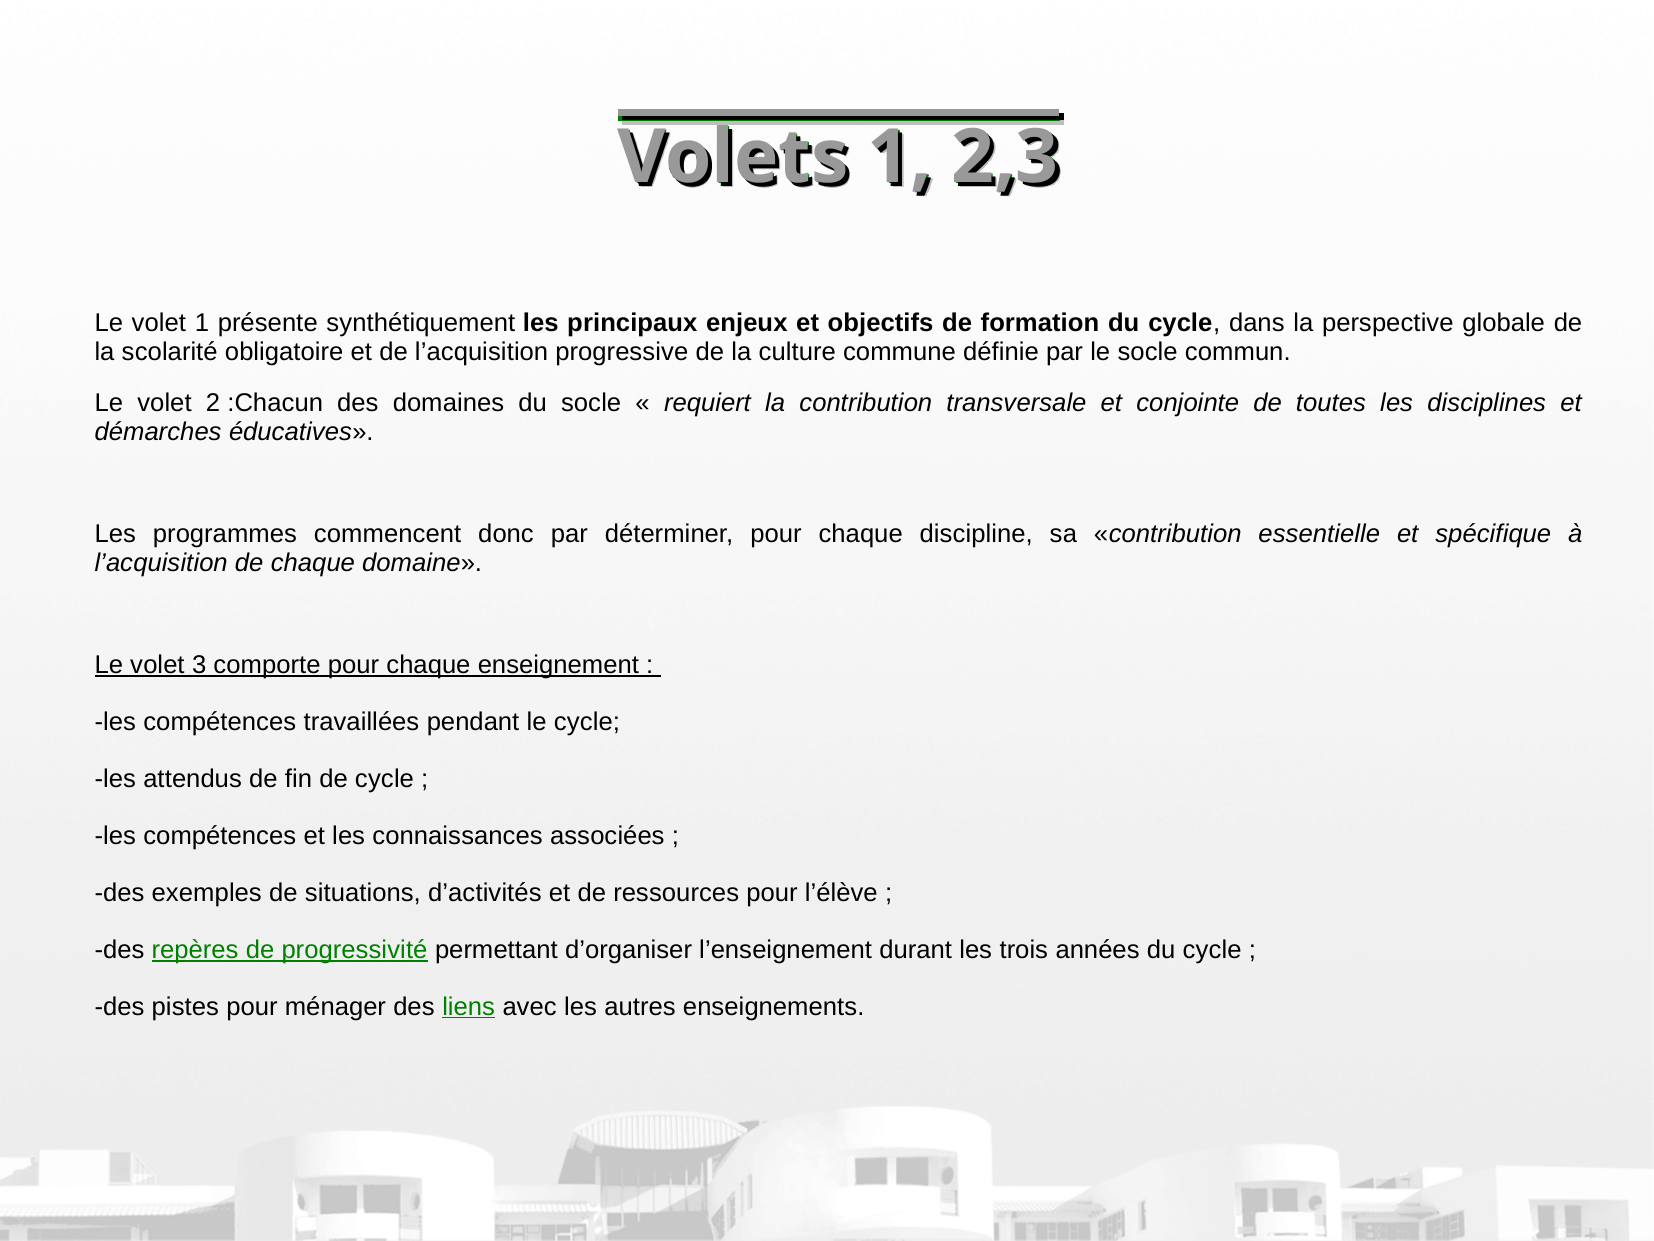

# Volets 1, 2,3
Le volet 1 présente synthétiquement les principaux enjeux et objectifs de formation du cycle, dans la perspective globale de la scolarité obligatoire et de l’acquisition progressive de la culture commune définie par le socle commun.
Le volet 2 :Chacun des domaines du socle « requiert la contribution transversale et conjointe de toutes les disciplines et démarches éducatives».
Les programmes commencent donc par déterminer, pour chaque discipline, sa «contribution essentielle et spécifique à l’acquisition de chaque domaine».
Le volet 3 comporte pour chaque enseignement :
-les compétences travaillées pendant le cycle;
-les attendus de fin de cycle ;
-les compétences et les connaissances associées ;
-des exemples de situations, d’activités et de ressources pour l’élève ;
-des repères de progressivité permettant d’organiser l’enseignement durant les trois années du cycle ;
-des pistes pour ménager des liens avec les autres enseignements.